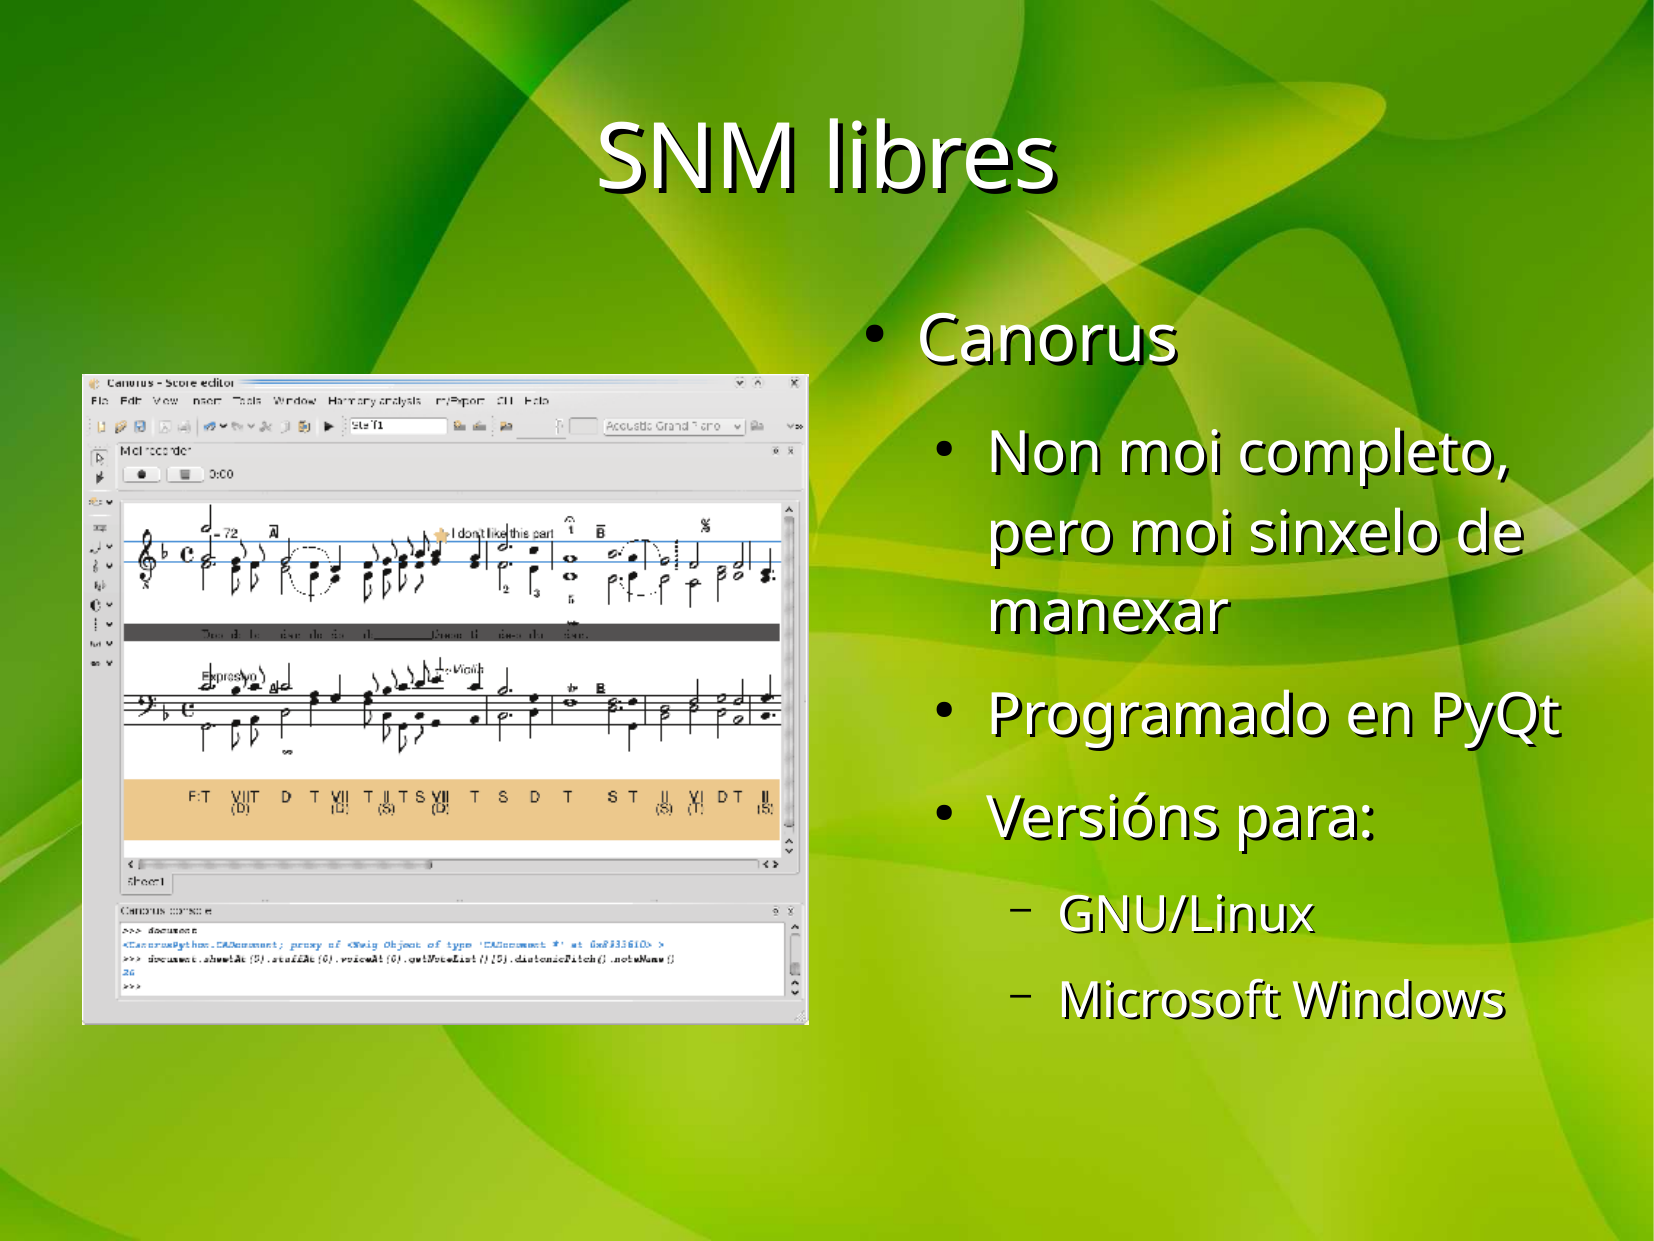

# SNM libres
Canorus
Non moi completo, pero moi sinxelo de manexar
Programado en PyQt
Versións para:
GNU/Linux
Microsoft Windows